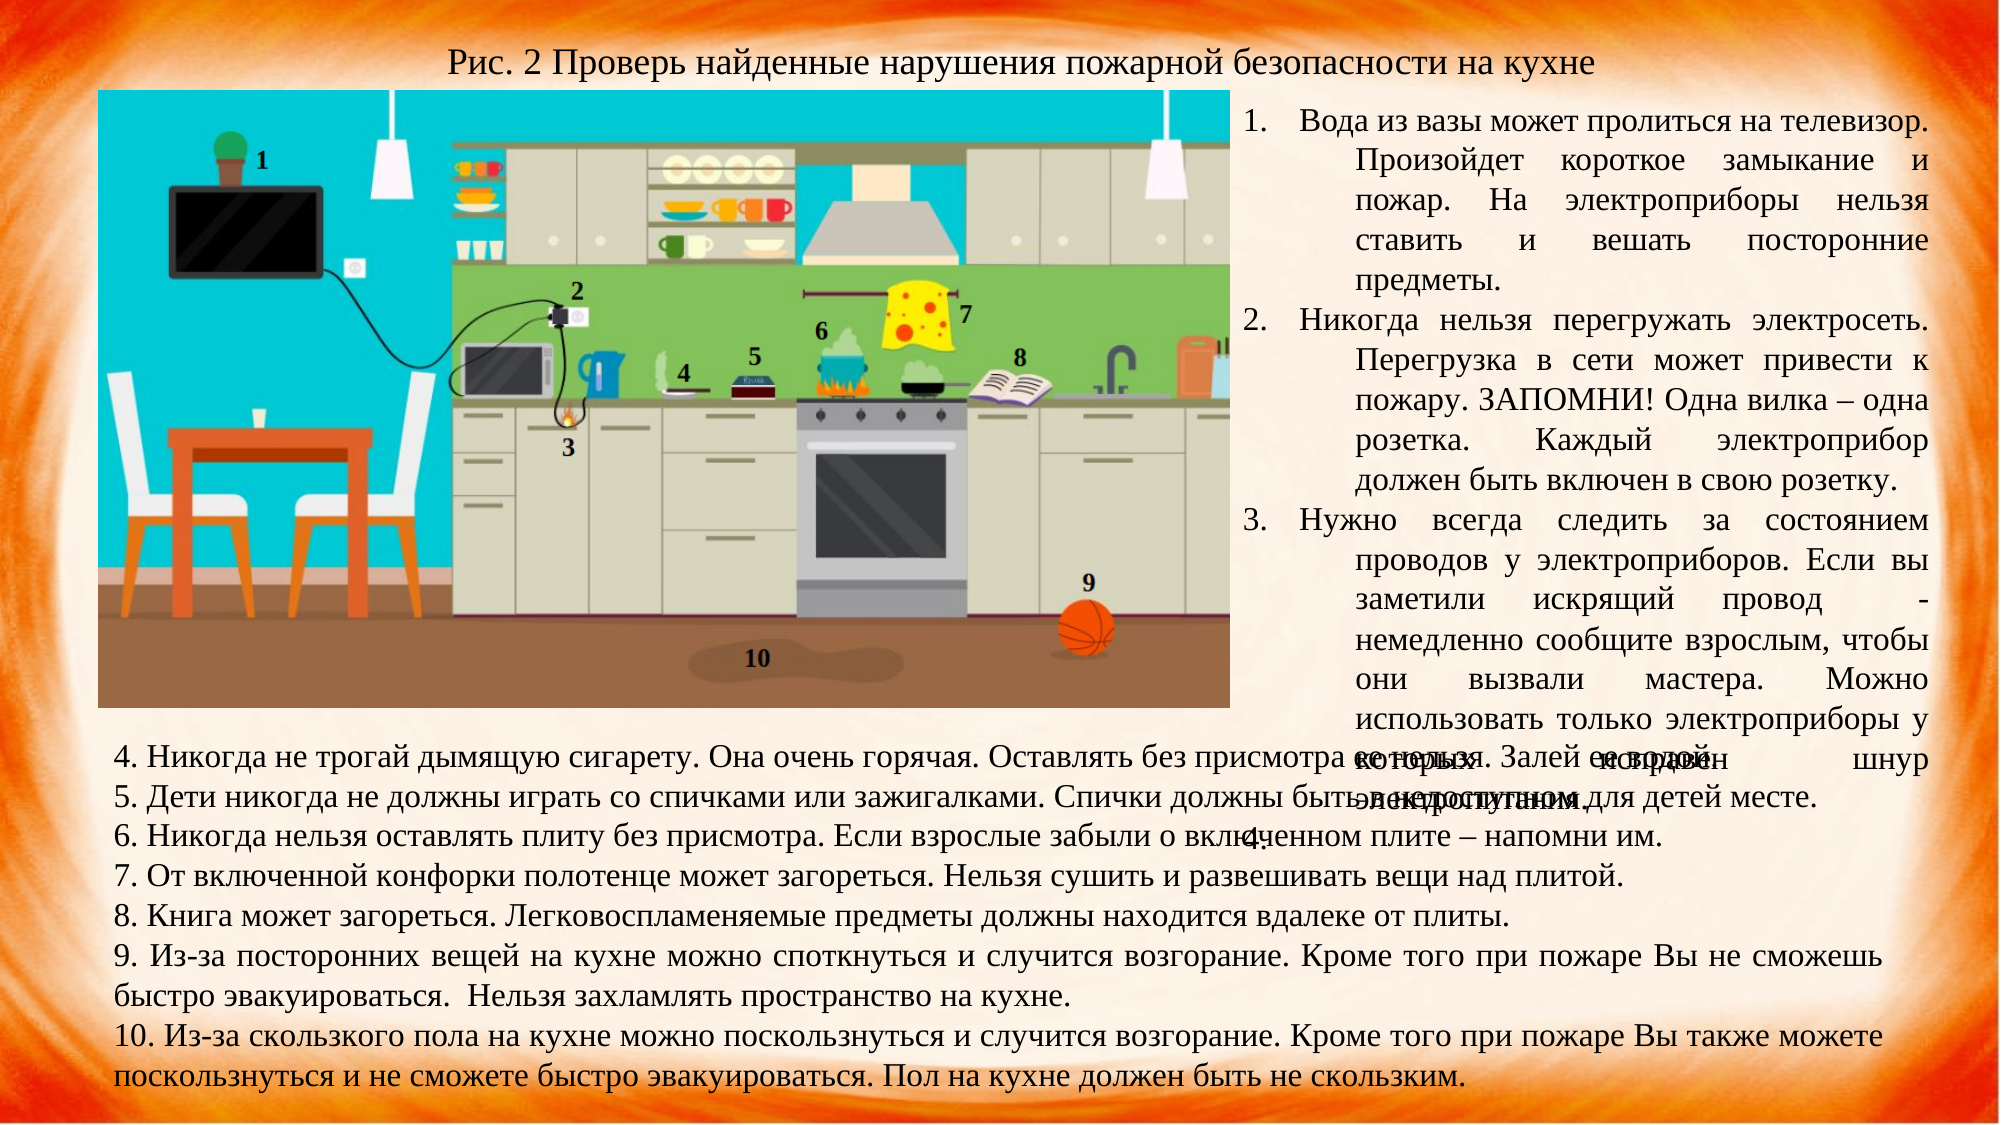

Рис. 2 Проверь найденные нарушения пожарной безопасности на кухне
Вода из вазы может пролиться на телевизор. Произойдет короткое замыкание и пожар. На электроприборы нельзя ставить и вешать посторонние предметы.
Никогда нельзя перегружать электросеть. Перегрузка в сети может привести к пожару. ЗАПОМНИ! Одна вилка – одна розетка. Каждый электроприбор должен быть включен в свою розетку.
Нужно всегда следить за состоянием проводов у электроприборов. Если вы заметили искрящий провод - немедленно сообщите взрослым, чтобы они вызвали мастера. Можно использовать только электроприборы у которых исправен шнур электропитания.
4. Никогда не трогай дымящую сигарету. Она очень горячая. Оставлять без присмотра ее нельзя. Залей ее водой.
5. Дети никогда не должны играть со спичками или зажигалками. Спички должны быть в недоступном для детей месте.
6. Никогда нельзя оставлять плиту без присмотра. Если взрослые забыли о включенном плите – напомни им.
7. От включенной конфорки полотенце может загореться. Нельзя сушить и развешивать вещи над плитой.
8. Книга может загореться. Легковоспламеняемые предметы должны находится вдалеке от плиты.
9. Из-за посторонних вещей на кухне можно споткнуться и случится возгорание. Кроме того при пожаре Вы не сможешь быстро эвакуироваться. Нельзя захламлять пространство на кухне.
10. Из-за скользкого пола на кухне можно поскользнуться и случится возгорание. Кроме того при пожаре Вы также можете поскользнуться и не сможете быстро эвакуироваться. Пол на кухне должен быть не скользким.